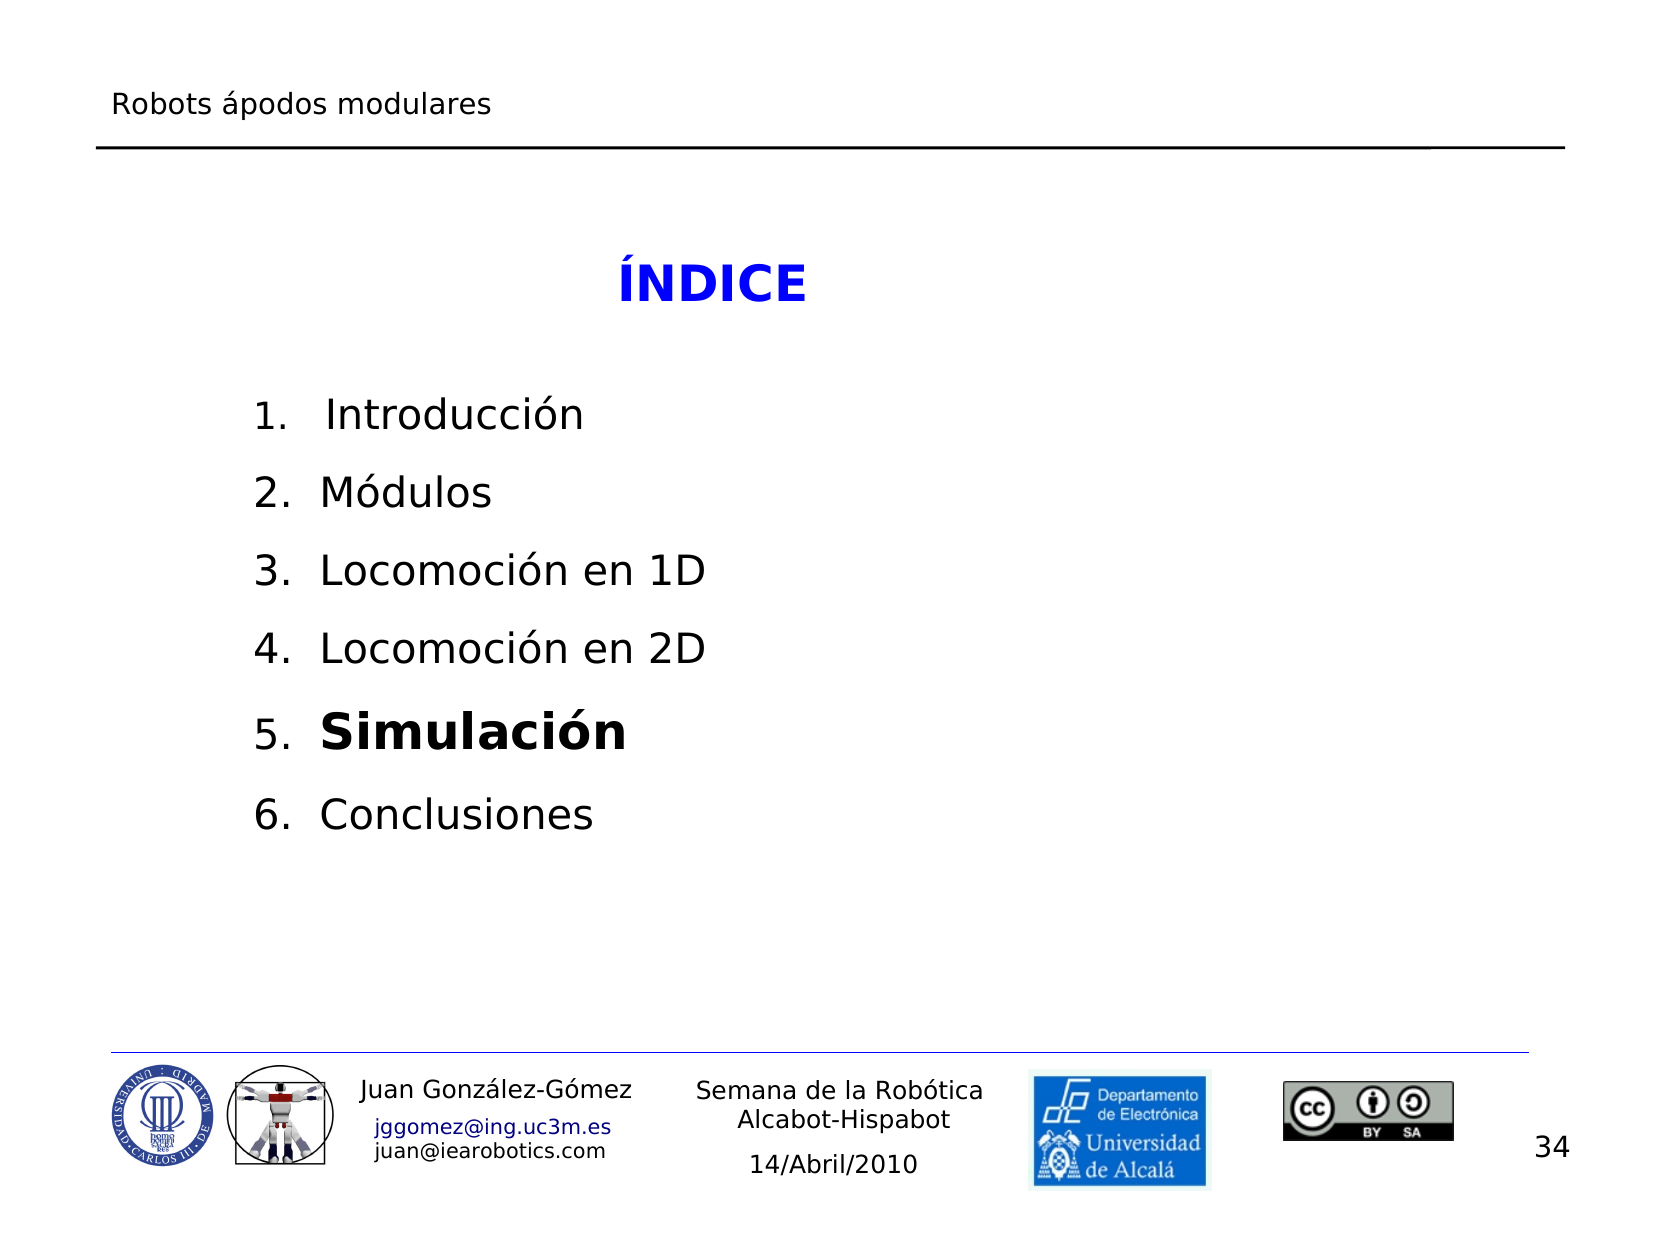

Robots ápodos modulares
ÍNDICE
 Introducción
 Módulos
 Locomoción en 1D
 Locomoción en 2D
 Simulación
 Conclusiones
Juan González-Gómez
Semana de la Robótica
 Alcabot-Hispabot
jggomez@ing.uc3m.es
juan@iearobotics.com
34
 14/Abril/2010